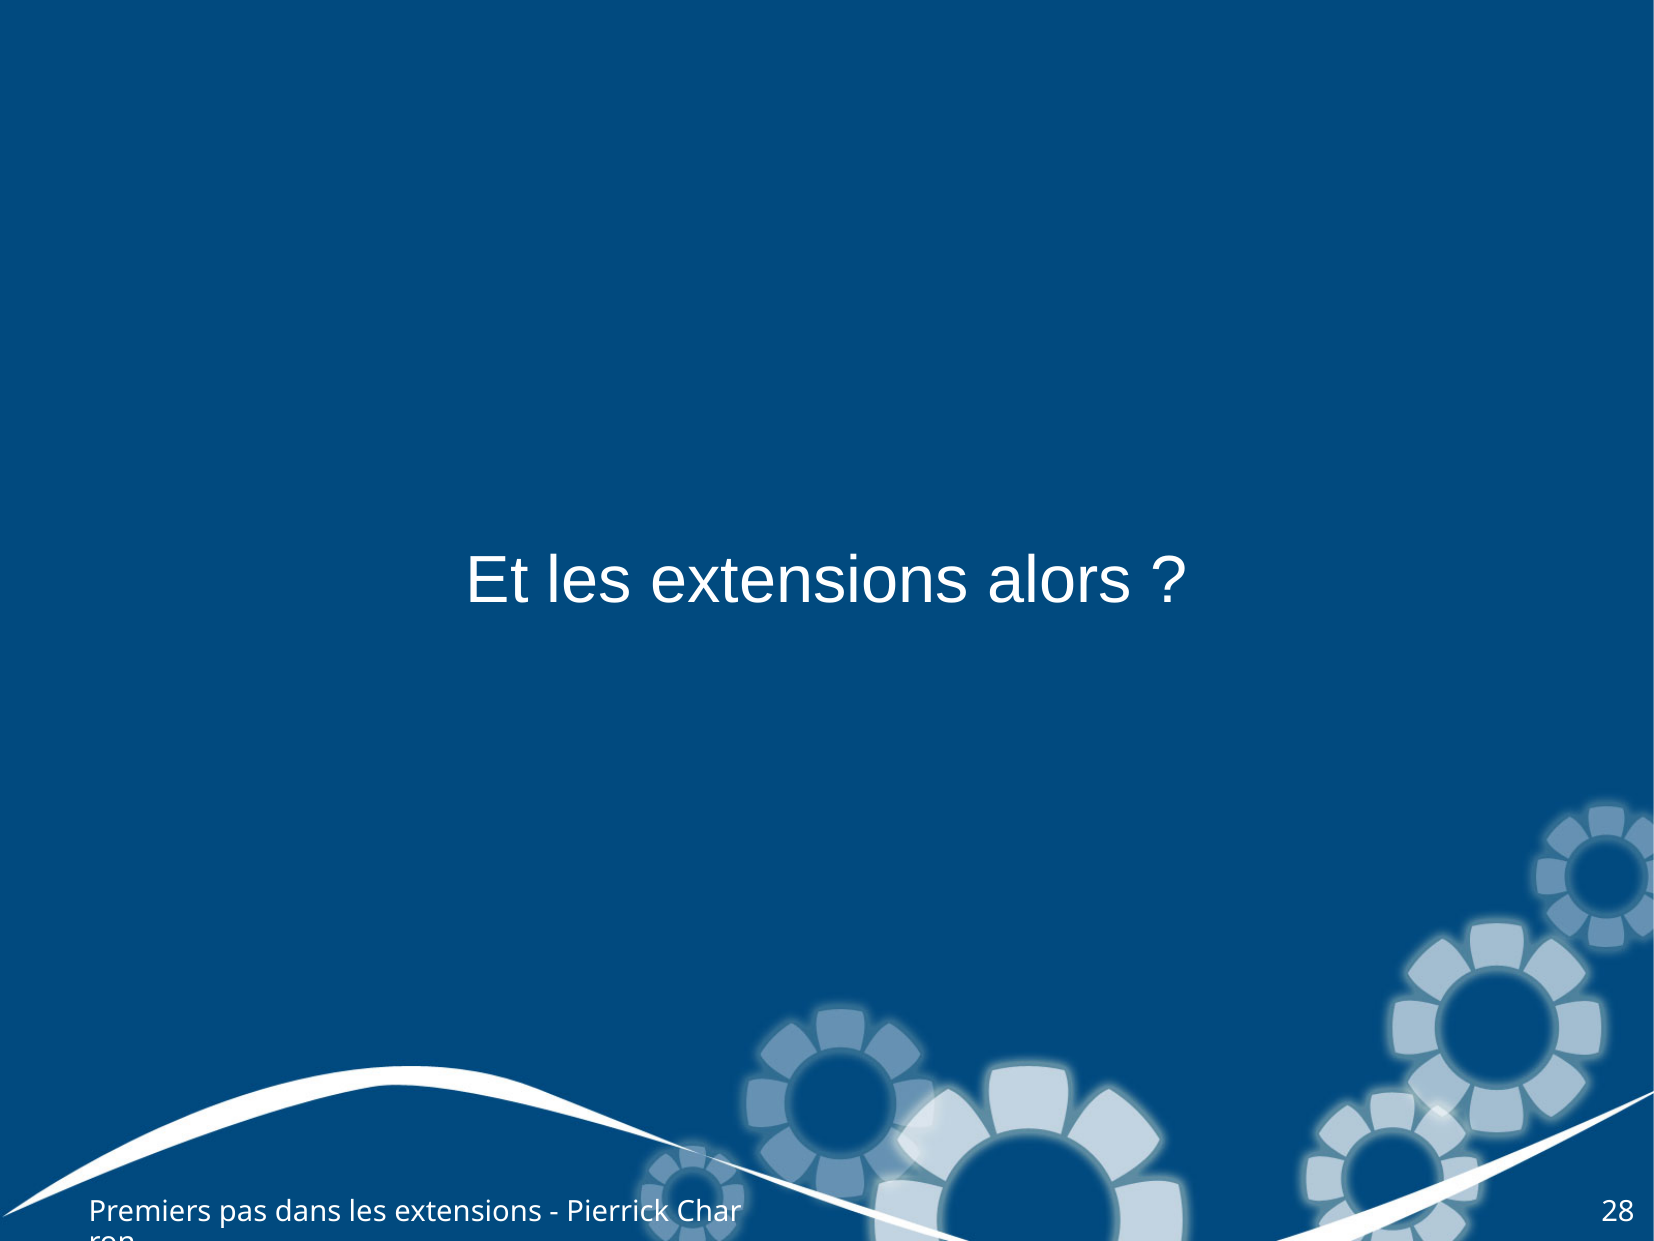

# Et les extensions alors ?
Premiers pas dans les extensions - Pierrick Charron
28